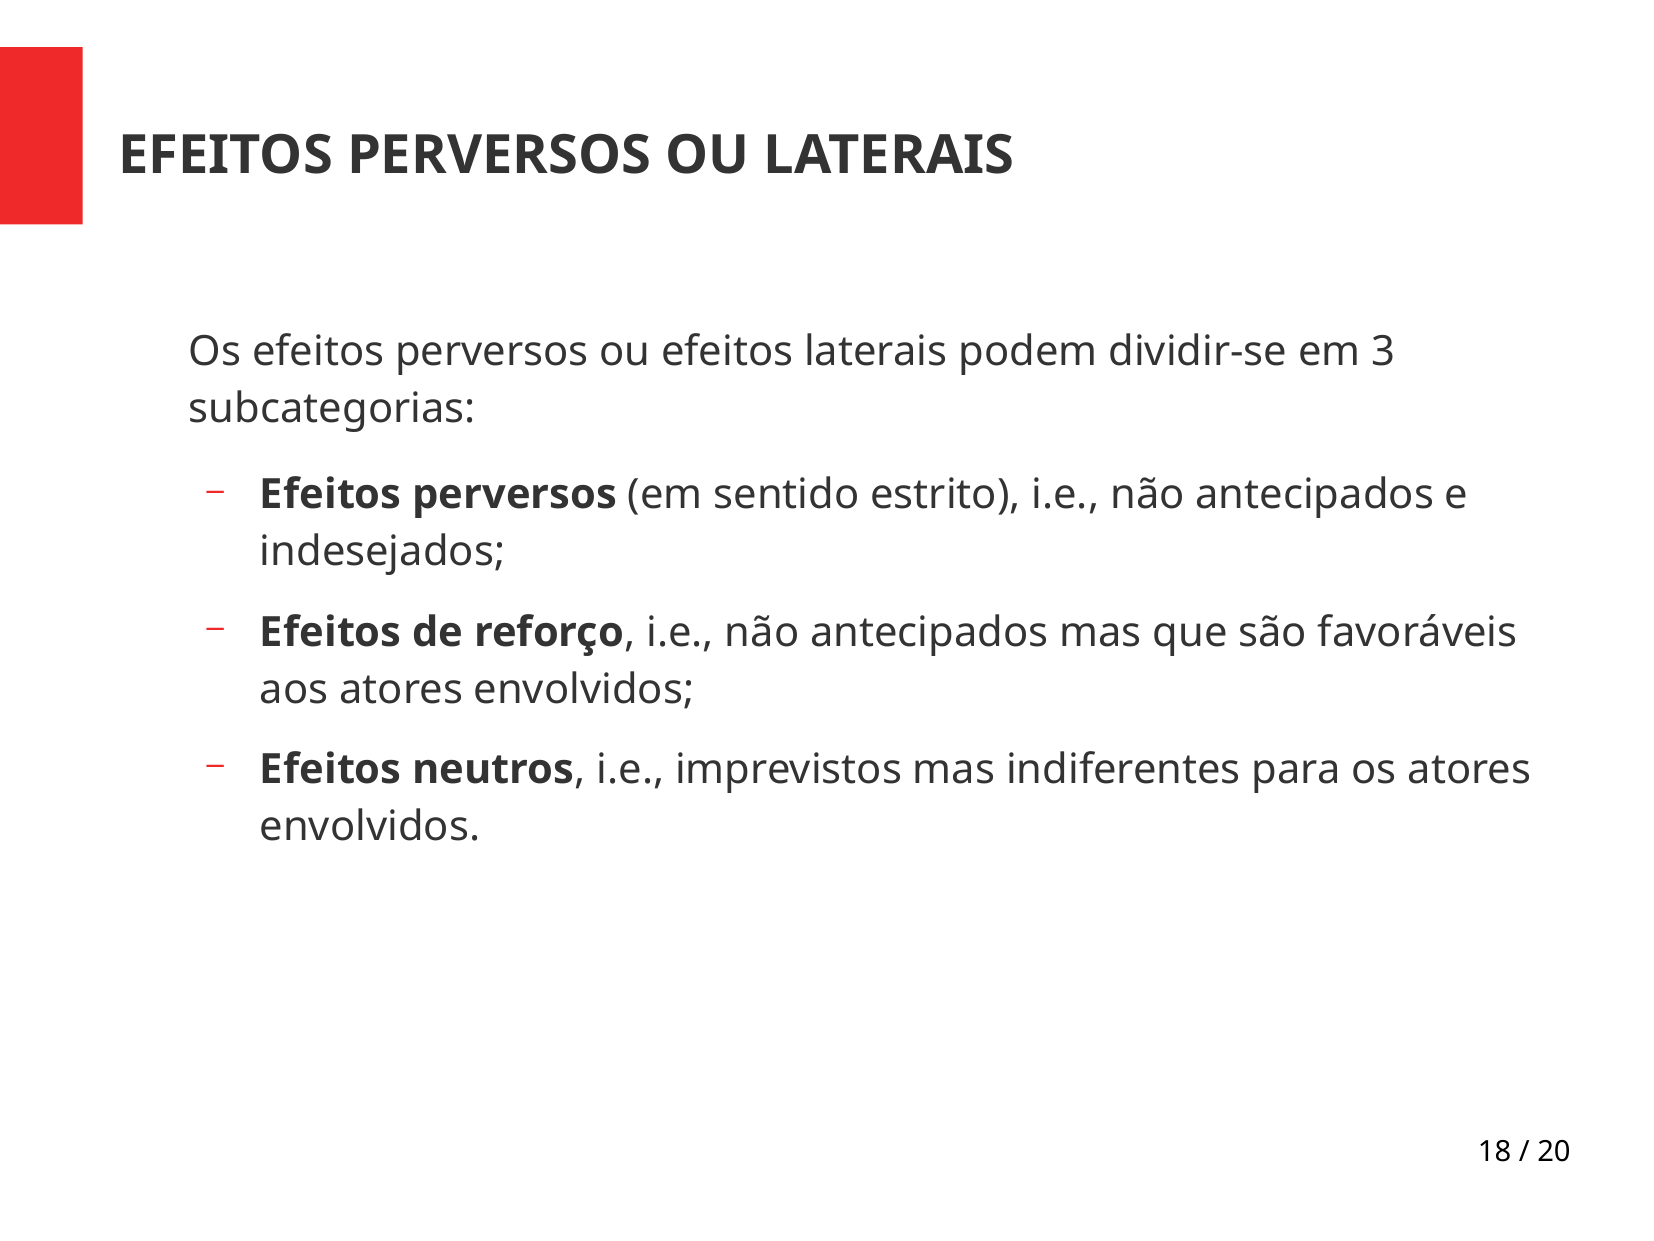

# EFEITOS PERVERSOS OU LATERAIS
Os efeitos perversos ou efeitos laterais podem dividir-se em 3 subcategorias:
Efeitos perversos (em sentido estrito), i.e., não antecipados e indesejados;
Efeitos de reforço, i.e., não antecipados mas que são favoráveis aos atores envolvidos;
Efeitos neutros, i.e., imprevistos mas indiferentes para os atores envolvidos.
18